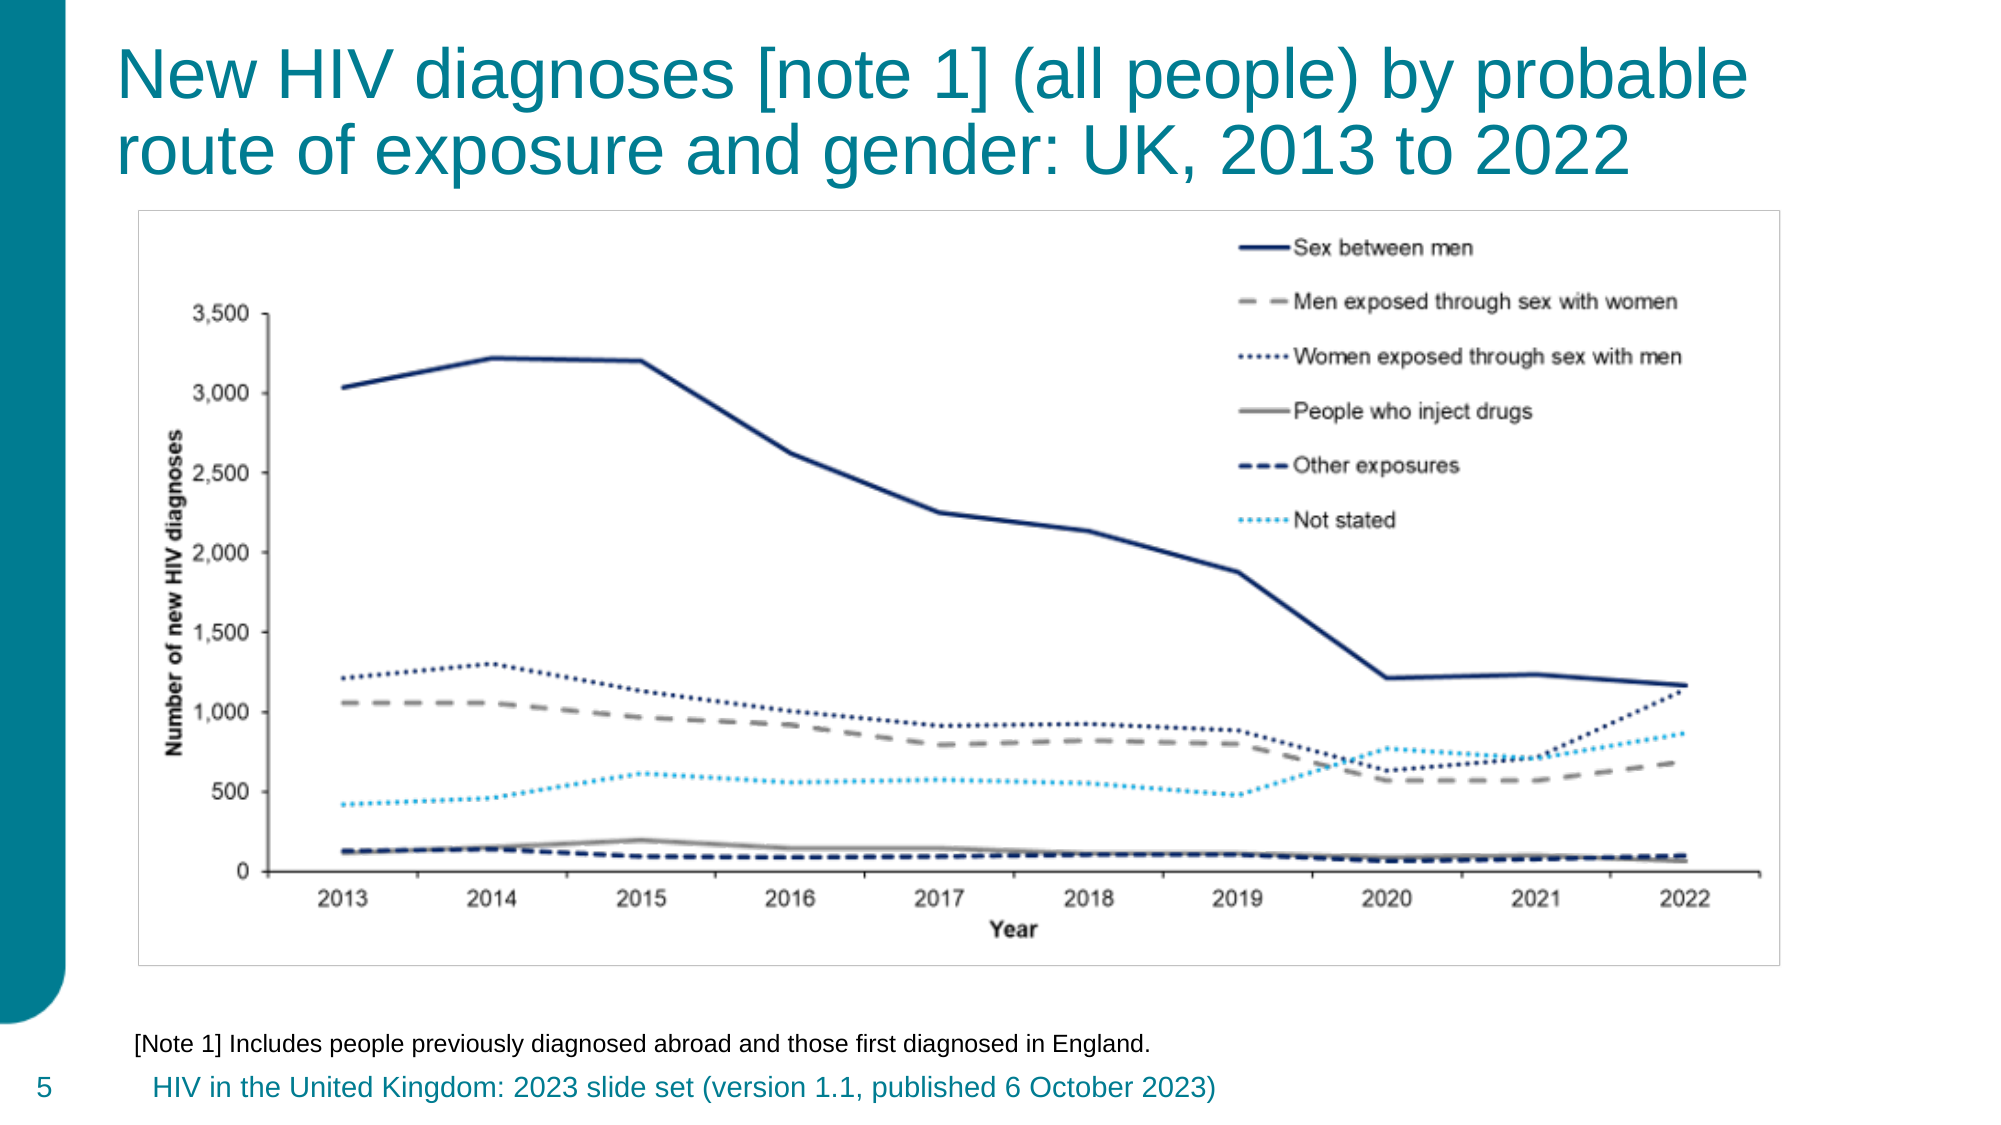

# New HIV diagnoses [note 1] (all people) by probable route of exposure and gender: UK, 2013 to 2022
[Note 1] Includes people previously diagnosed abroad and those first diagnosed in England.
4
HIV in the United Kingdom: 2023 slide set (version 1.1, published 6 October 2023)